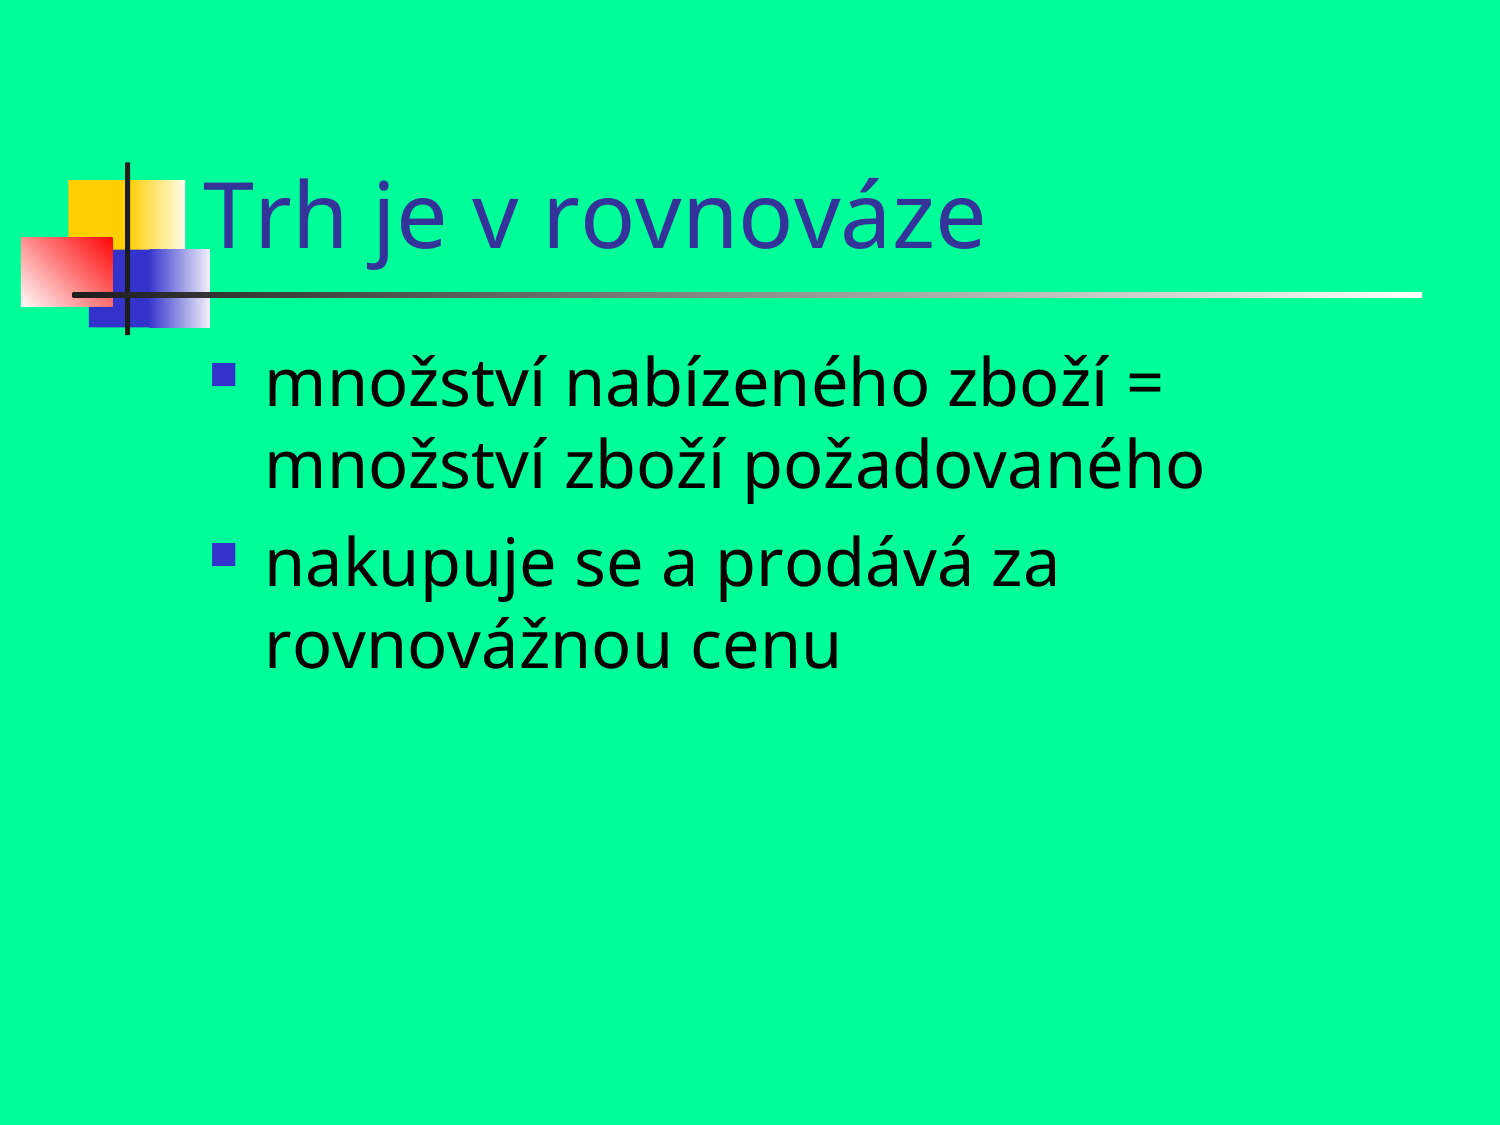

# Trh je v rovnováze
množství nabízeného zboží = množství zboží požadovaného
nakupuje se a prodává za rovnovážnou cenu